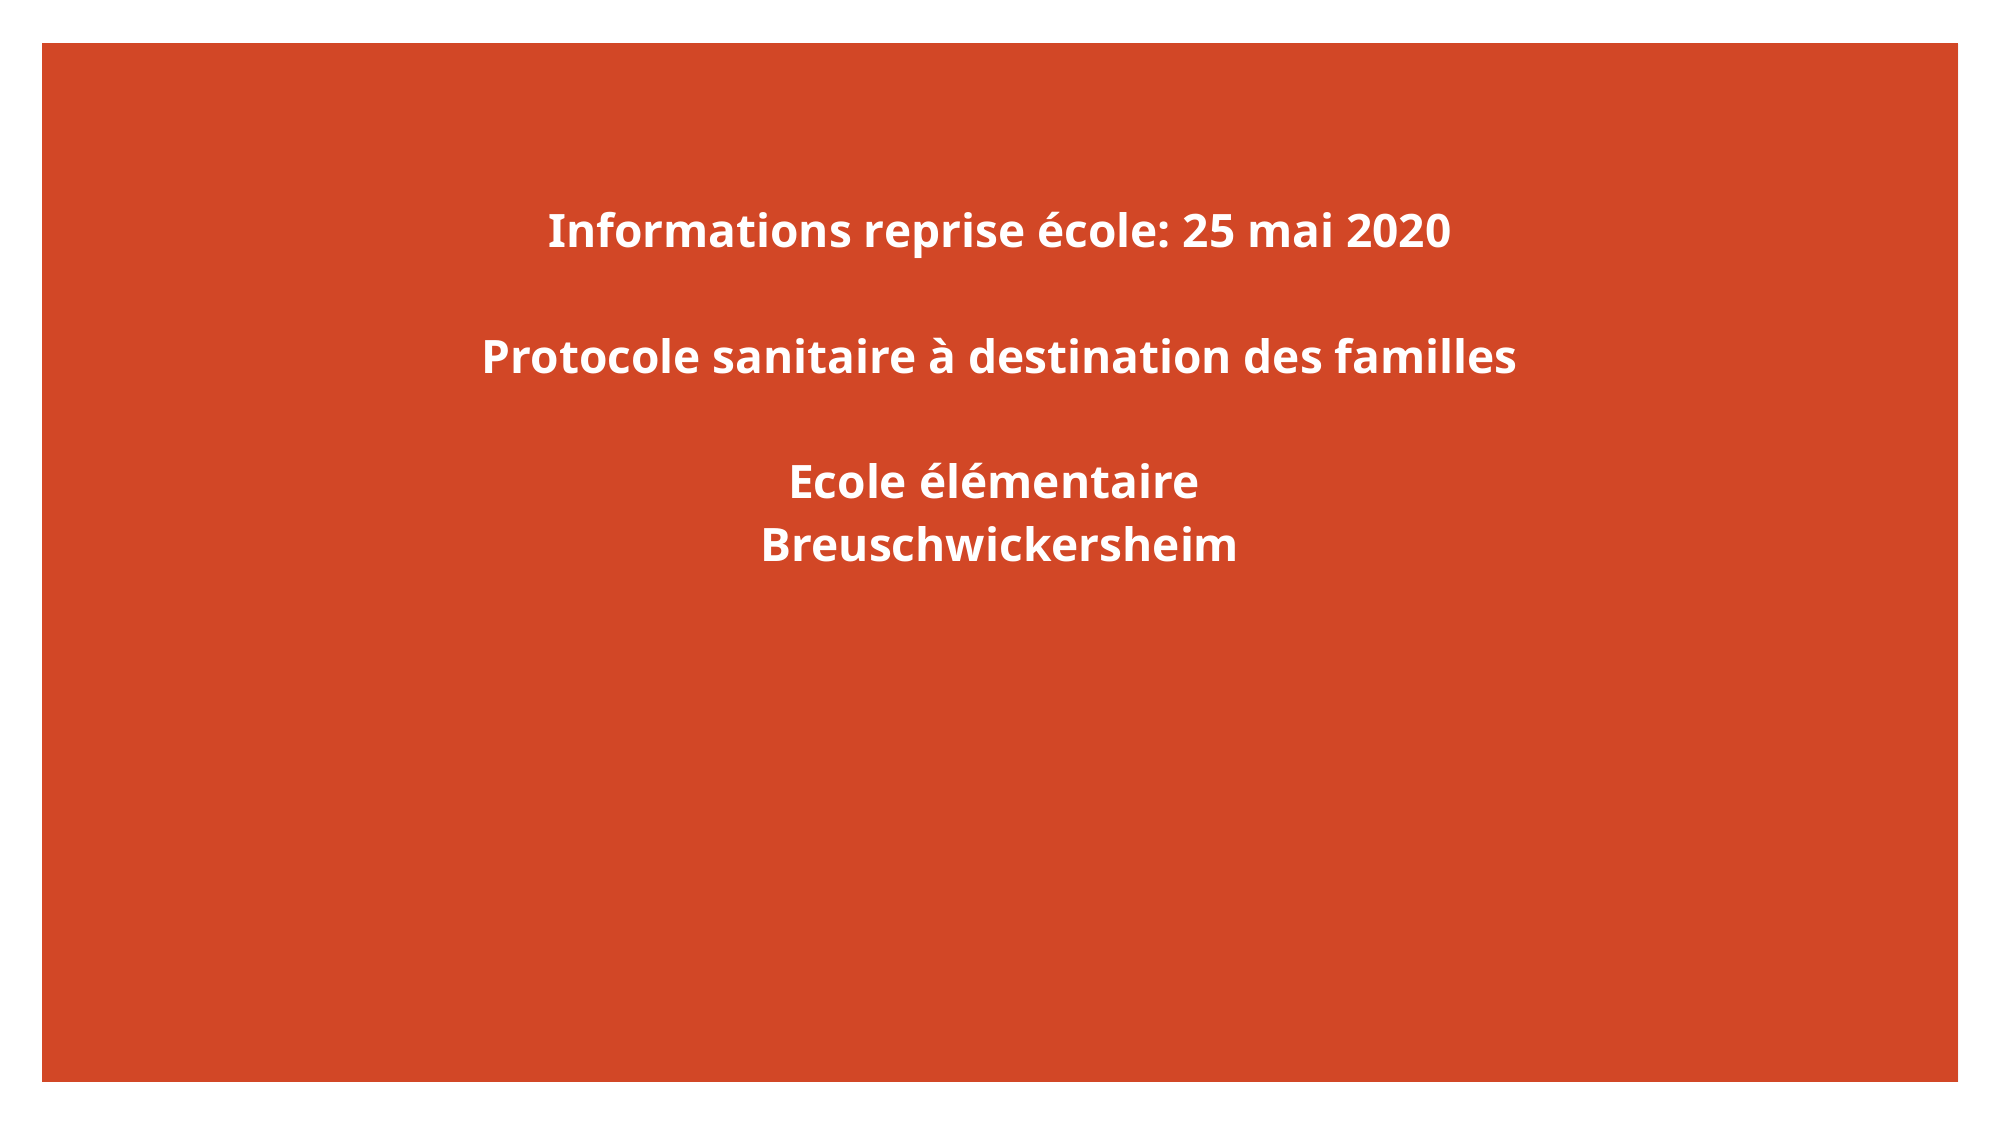

# Informations reprise école: 25 mai 2020 Protocole sanitaire à destination des familles Ecole élémentaire Breuschwickersheim